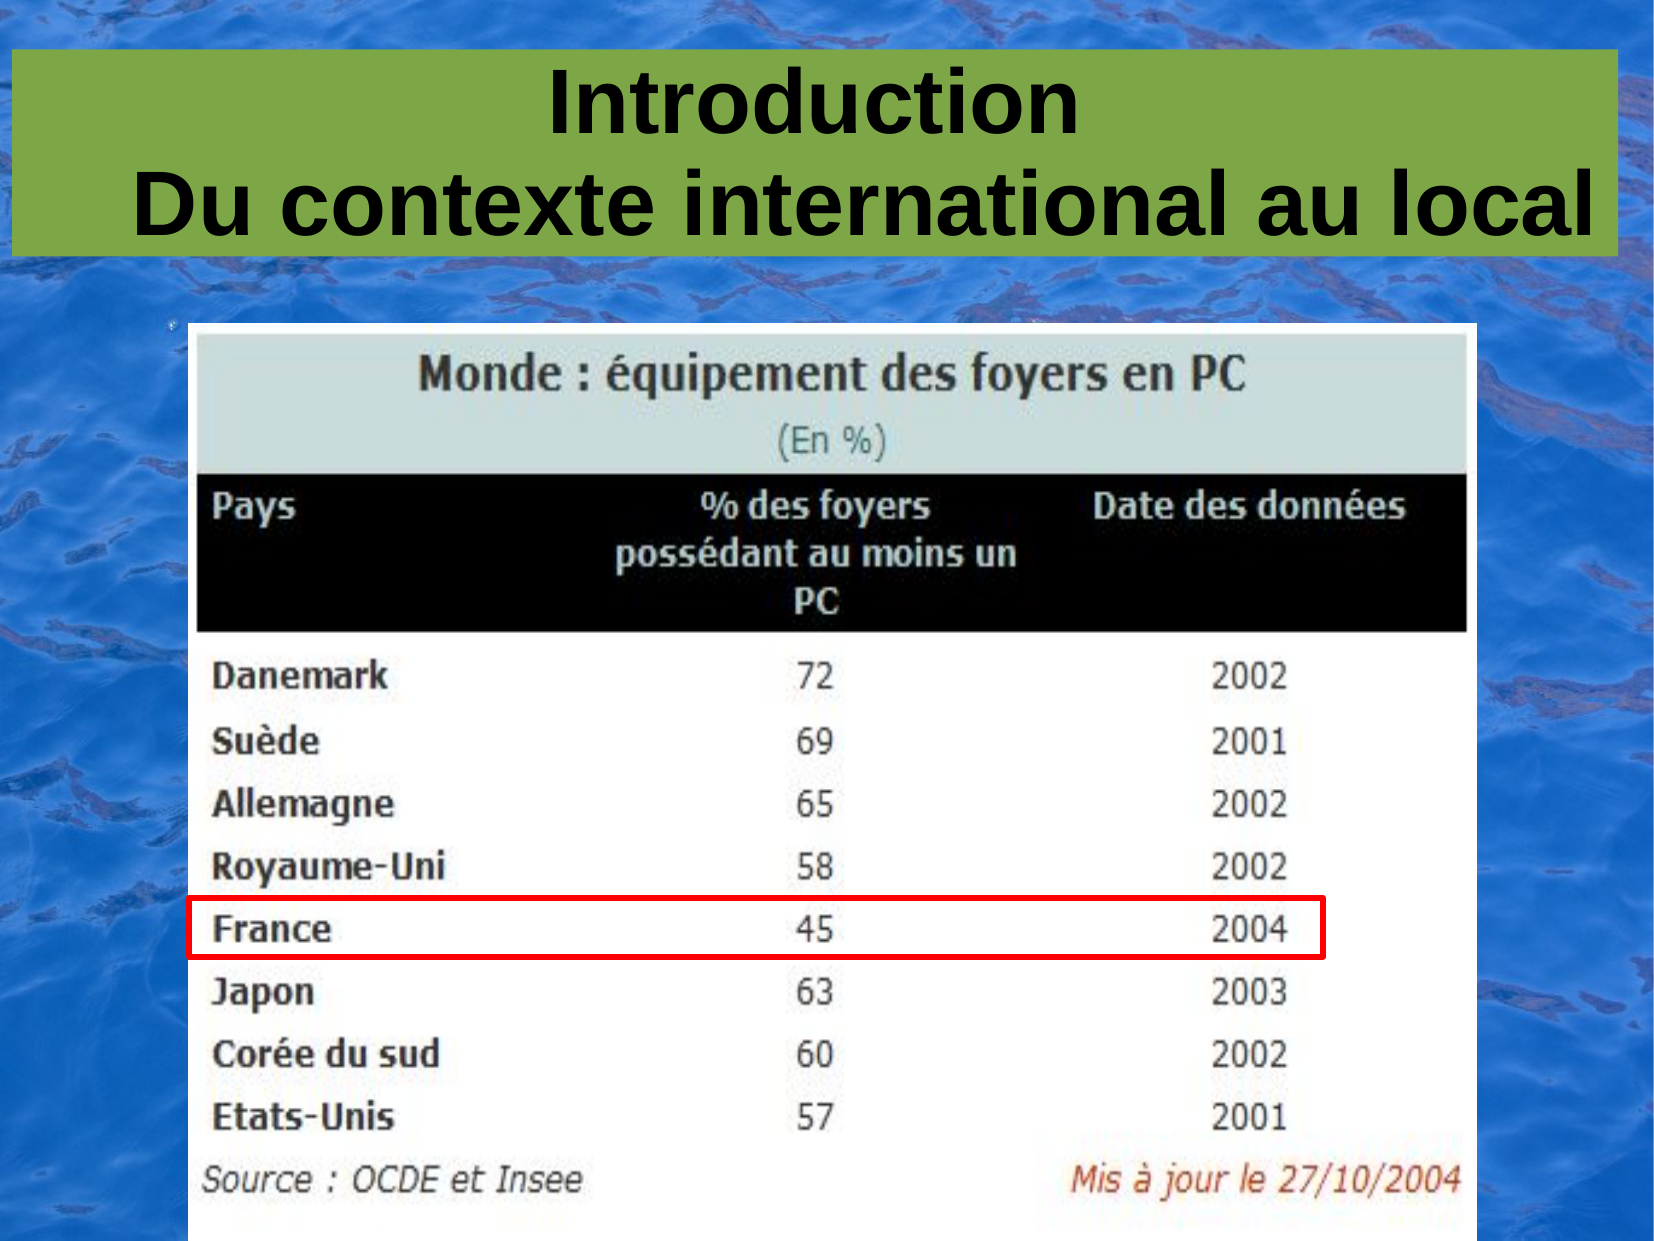

# Introduction Du contexte international au local